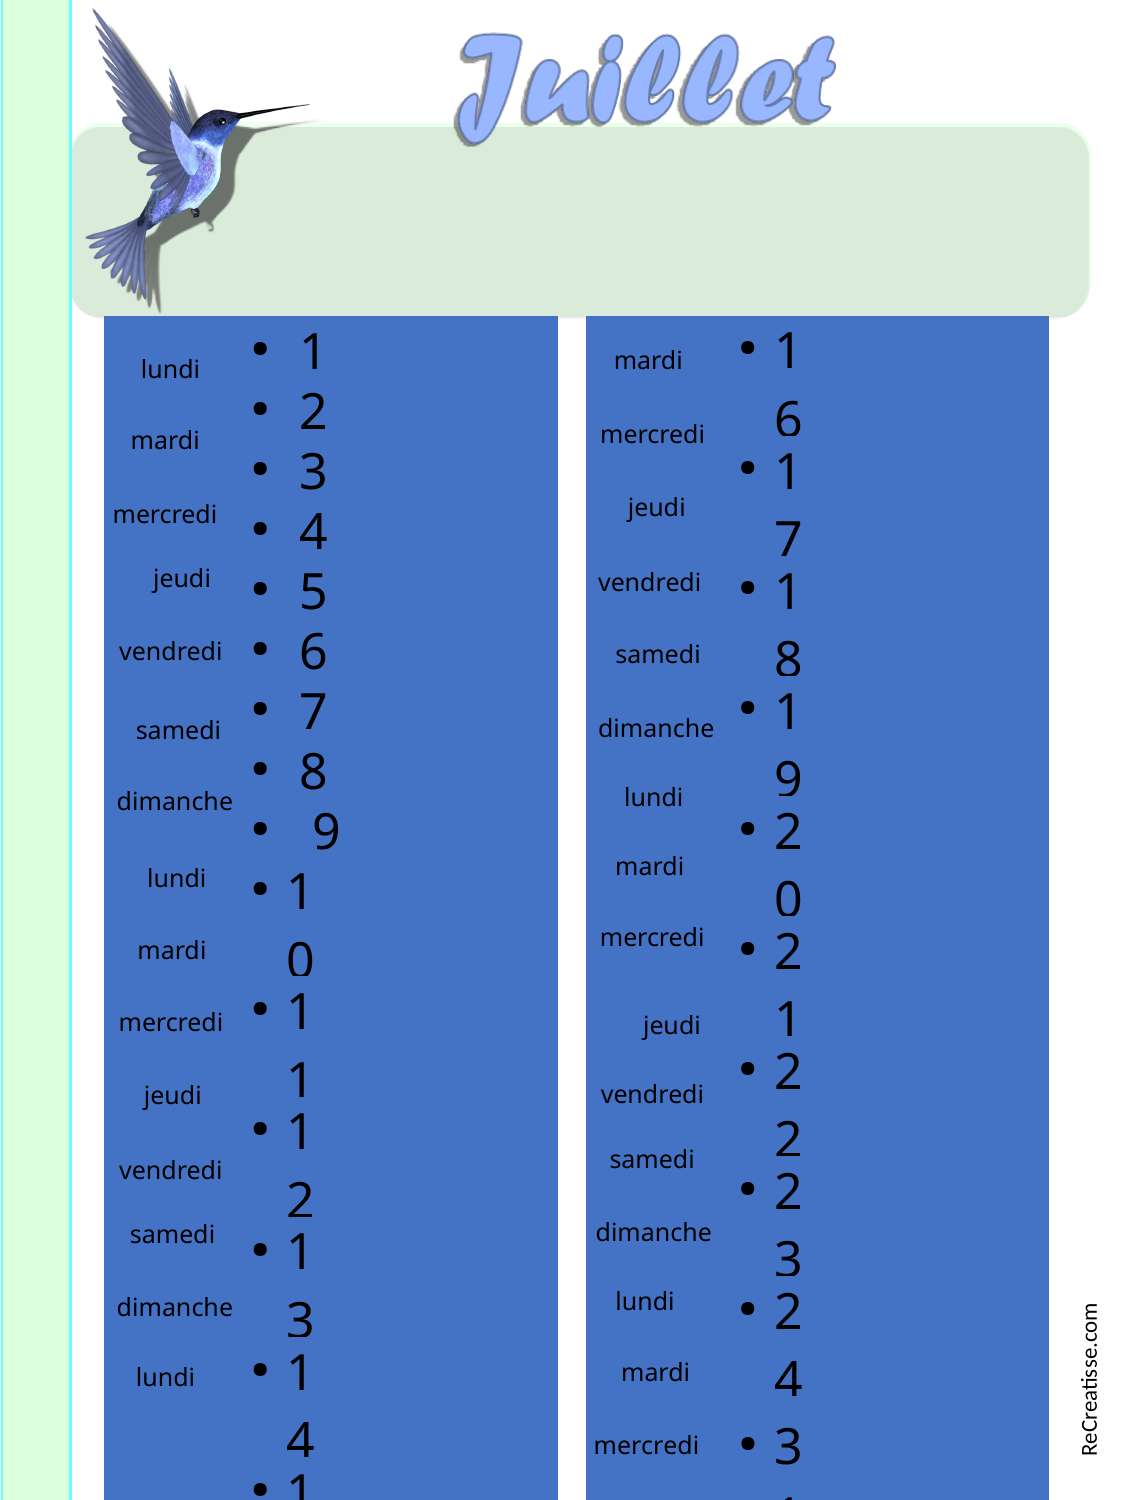

| | 16 | |
| --- | --- | --- |
| | 17 | |
| | 18 | |
| | 19 | |
| | 20 | |
| | 21 | |
| | 22 | |
| | 23 | |
| | 24 | |
| | 25 | |
| | 26 | |
| | 27 | |
| | 28 | |
| | 29 | |
| | 30 | |
| | 1 | |
| --- | --- | --- |
| | 2 | |
| | 3 | |
| | 4 | |
| | 5 | |
| | 6 | |
| | 7 | |
| | 8 | |
| | 9 | |
| | 10 | |
| | 11 | |
| | 12 | |
| | 13 | |
| | 14 | |
| | 15 | |
mardi
lundi
mercredi
mardi
jeudi
mercredi
jeudi
vendredi
vendredi
samedi
dimanche
samedi
lundi
dimanche
mardi
lundi
mercredi
mardi
mercredi
jeudi
vendredi
jeudi
samedi
vendredi
dimanche
samedi
lundi
dimanche
mardi
lundi
ReCreatisse.com
| | 31 | |
| --- | --- | --- |
mercredi